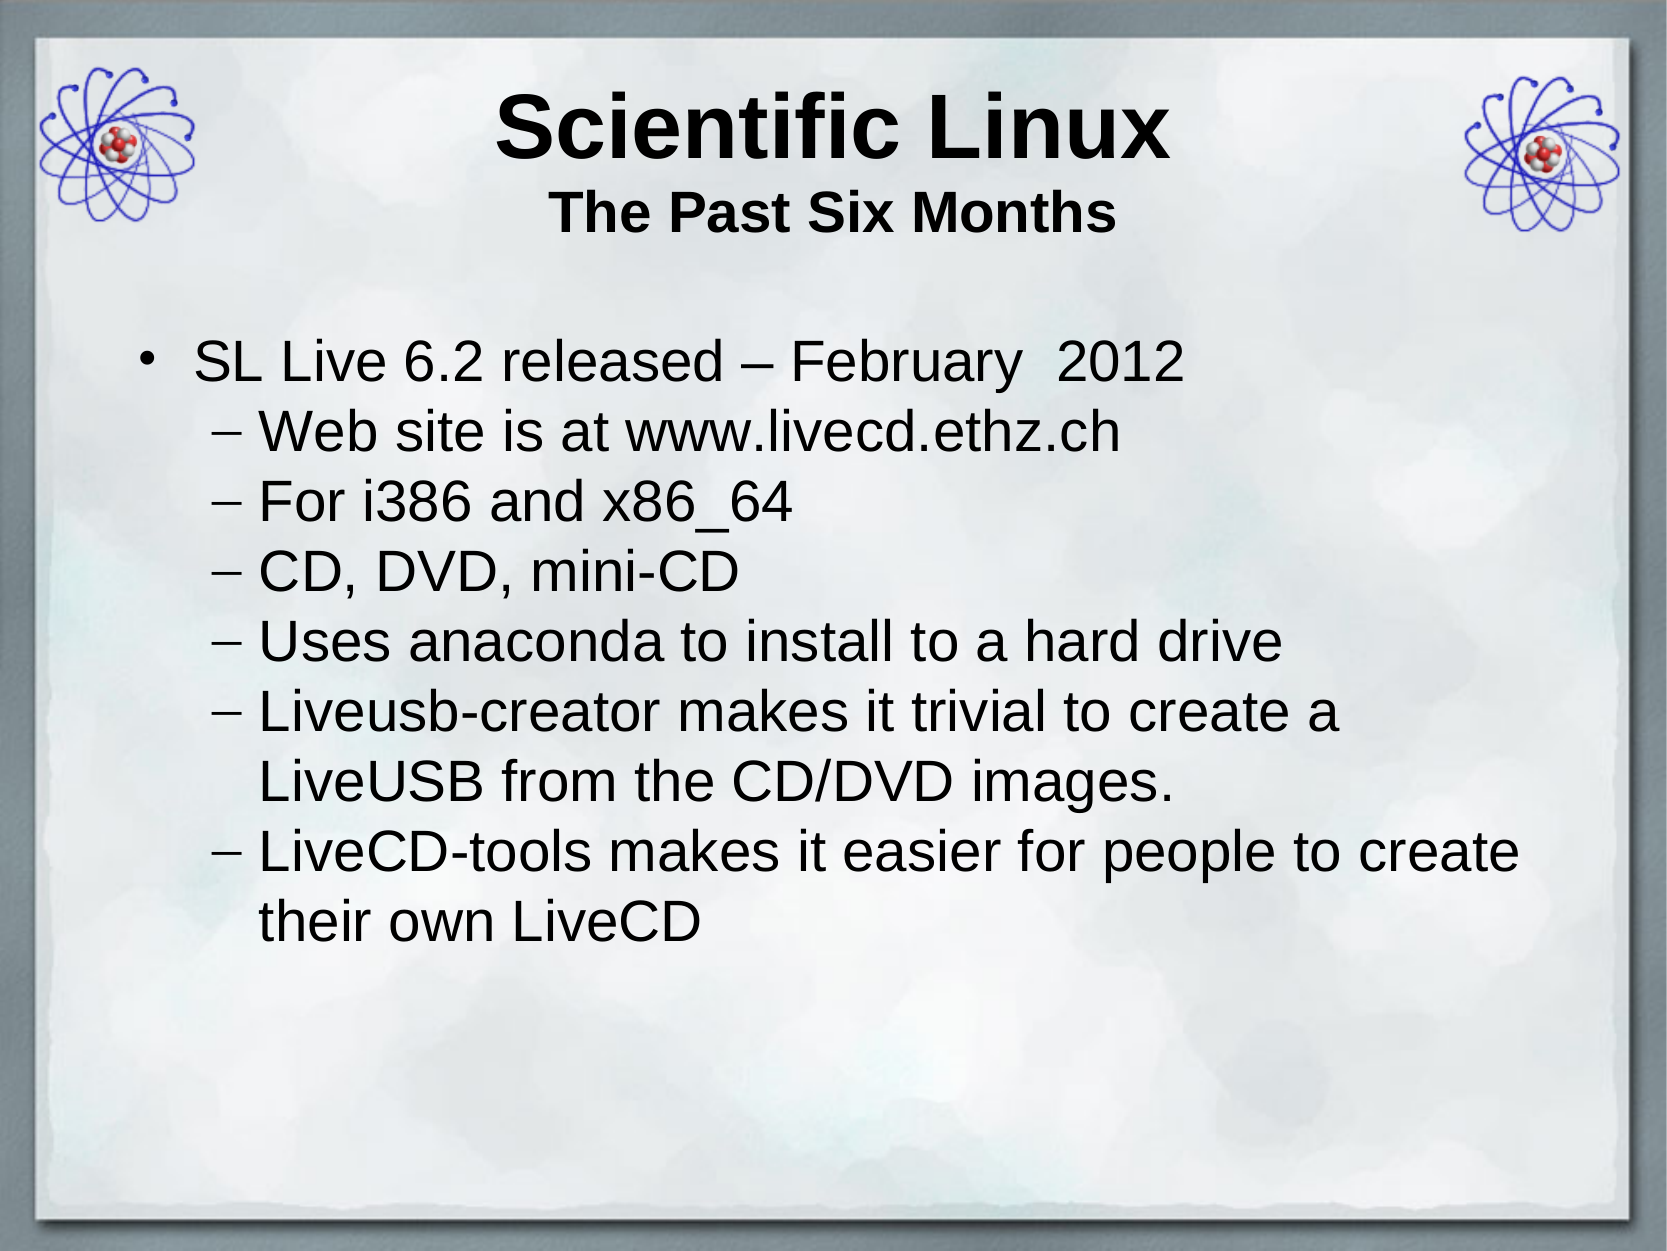

# Scientific Linux The Past Six Months
SL Live 6.2 released – February 2012
Web site is at www.livecd.ethz.ch
For i386 and x86_64
CD, DVD, mini-CD
Uses anaconda to install to a hard drive
Liveusb-creator makes it trivial to create a LiveUSB from the CD/DVD images.
LiveCD-tools makes it easier for people to create their own LiveCD